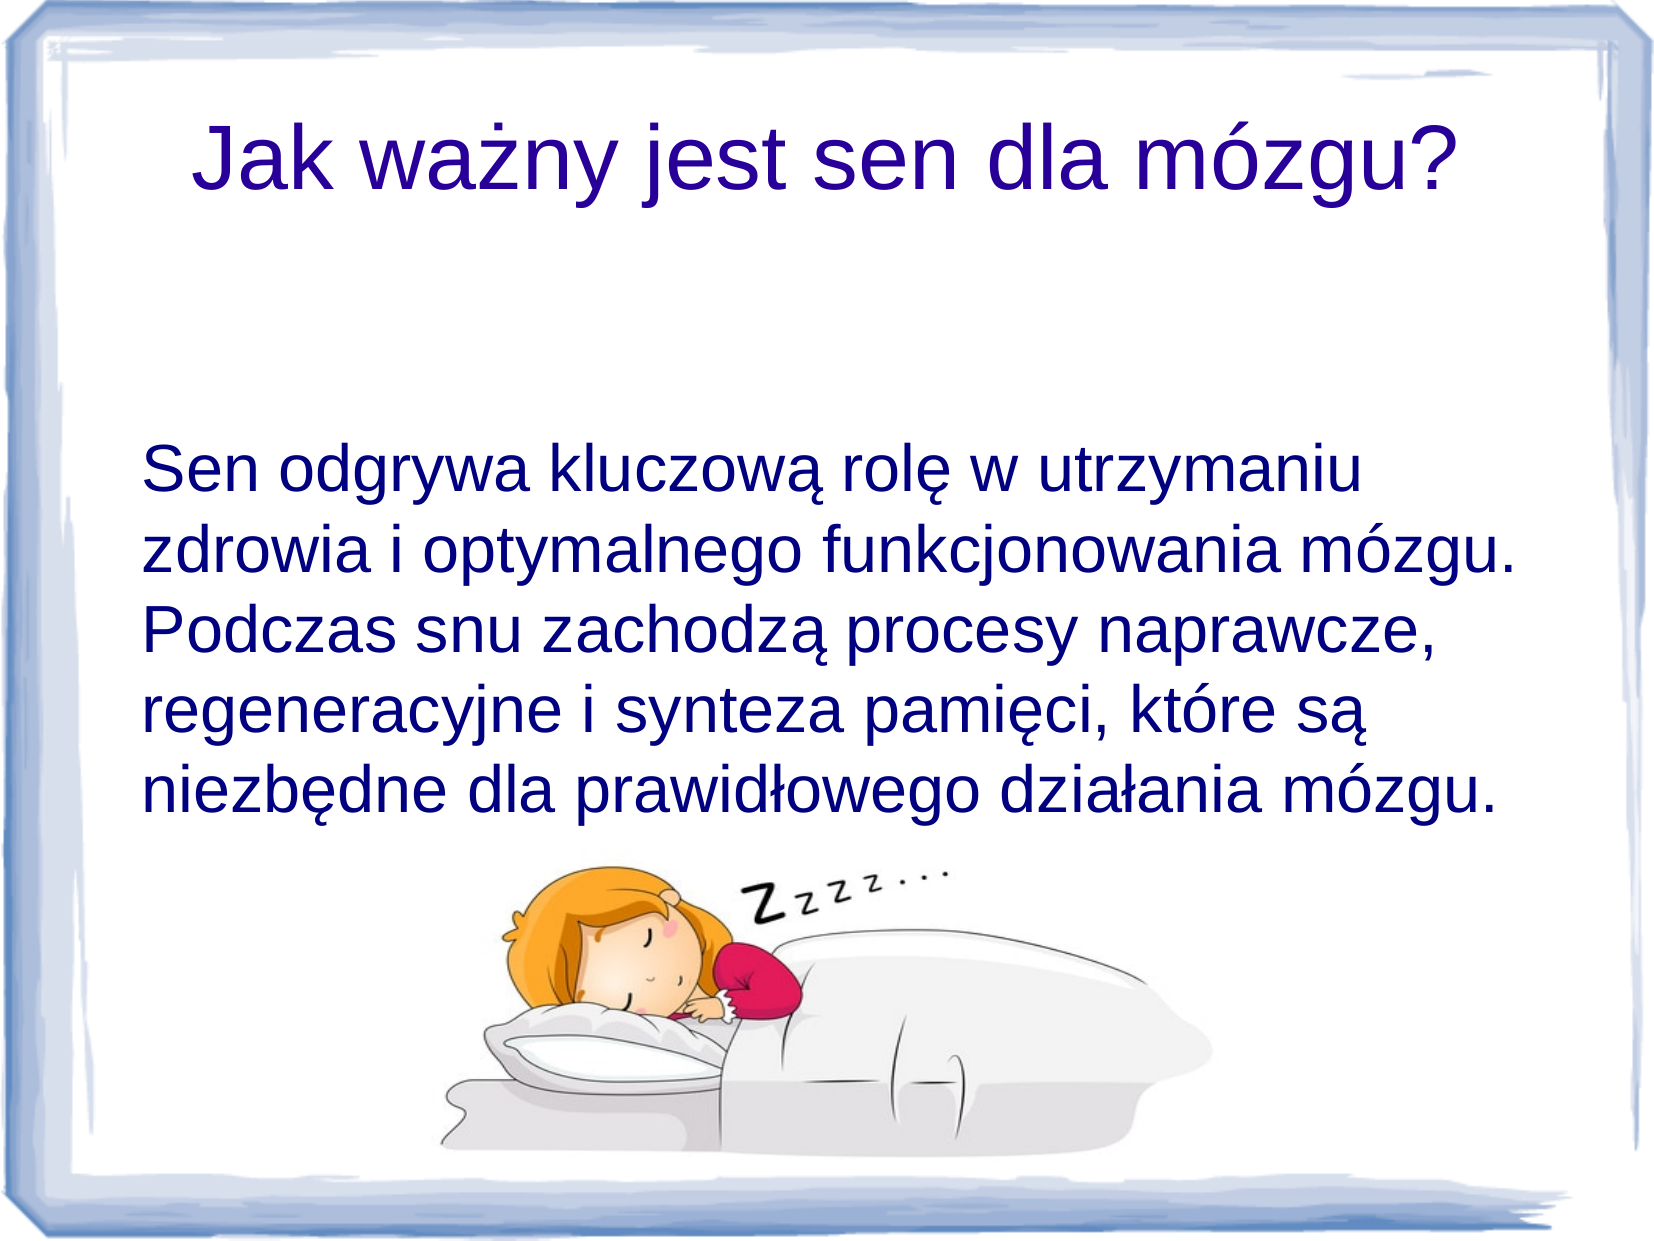

# Jak ważny jest sen dla mózgu?
Sen odgrywa kluczową rolę w utrzymaniu zdrowia i optymalnego funkcjonowania mózgu. Podczas snu zachodzą procesy naprawcze, regeneracyjne i synteza pamięci, które są niezbędne dla prawidłowego działania mózgu.